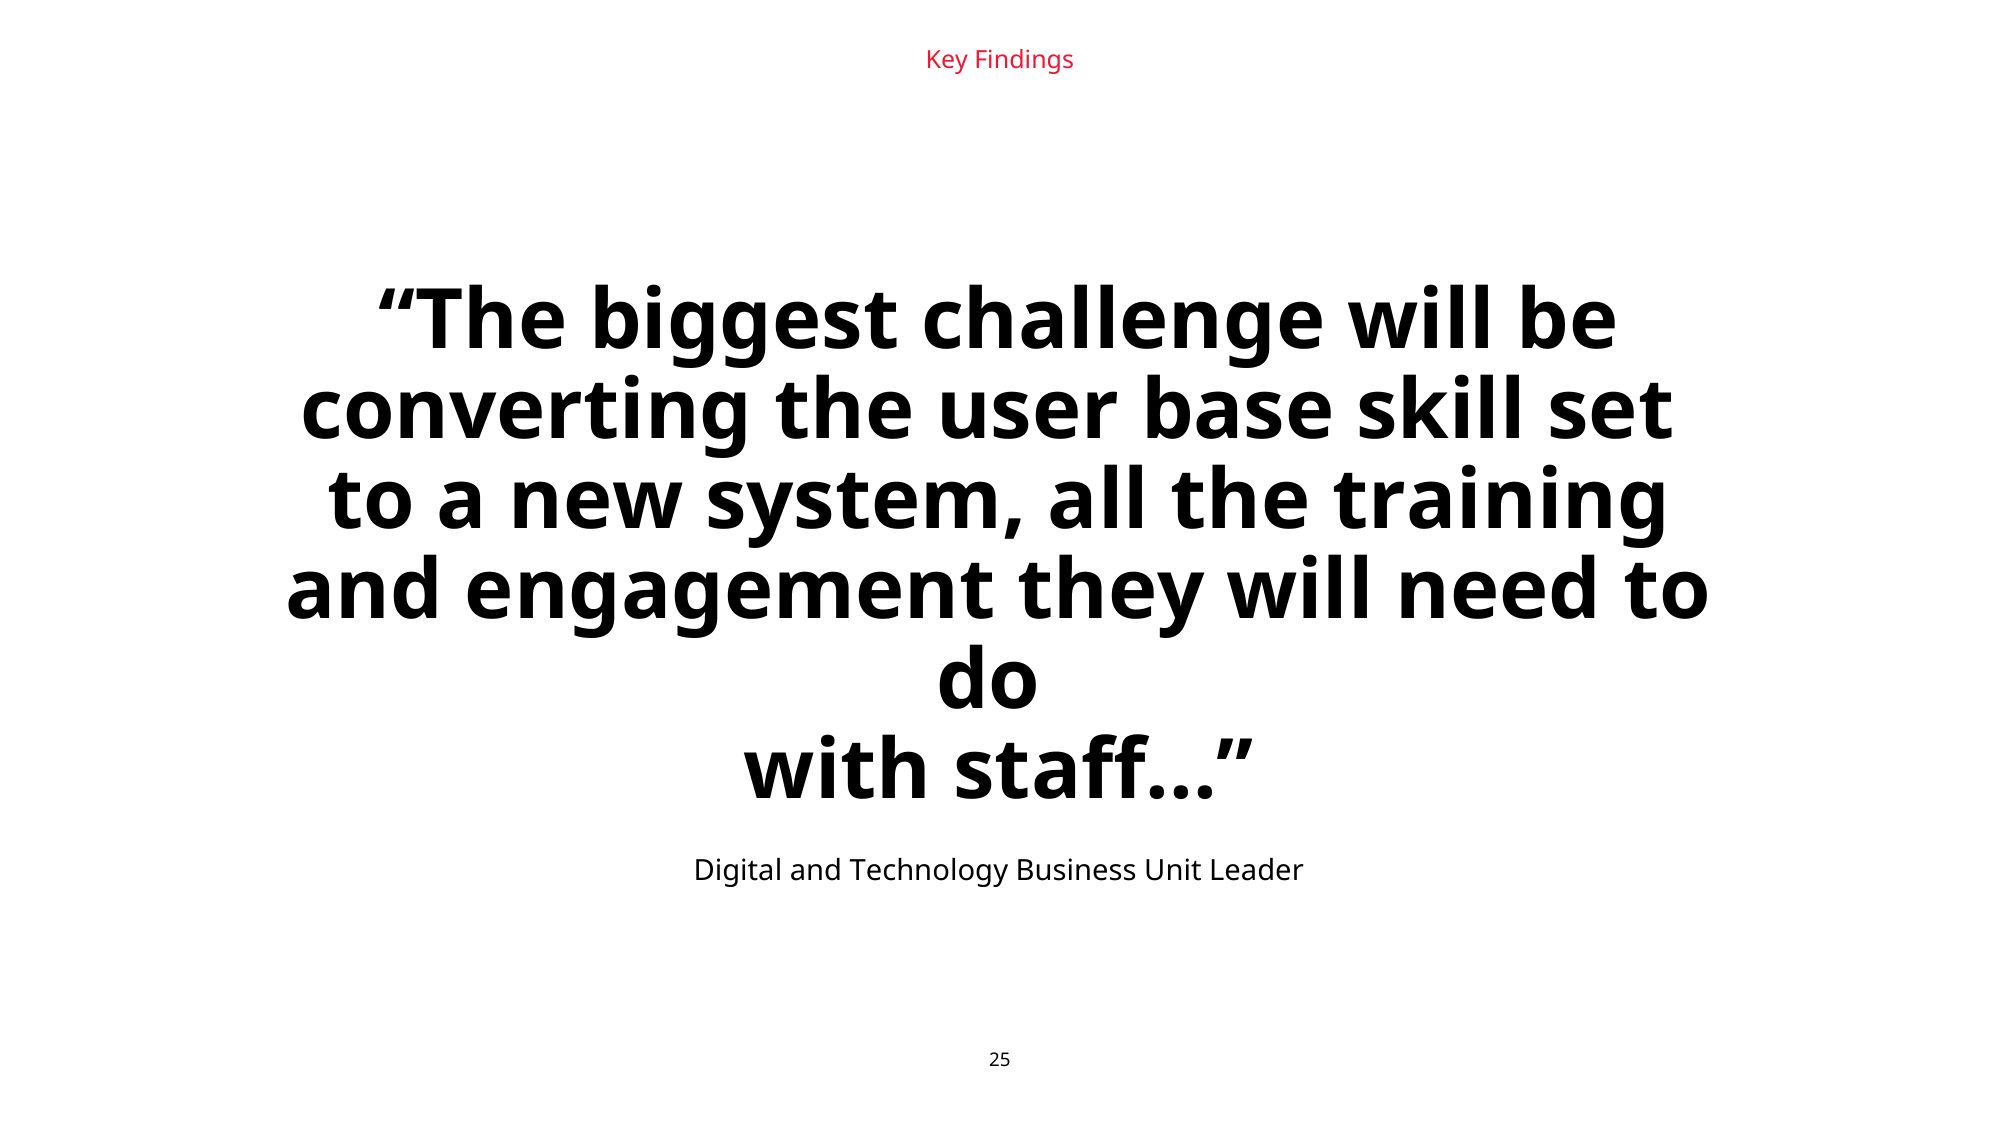

Key Findings
“The biggest challenge will be converting the user base skill set
to a new system, all the training and engagement they will need to do
with staff...”
Digital and Technology Business Unit Leader